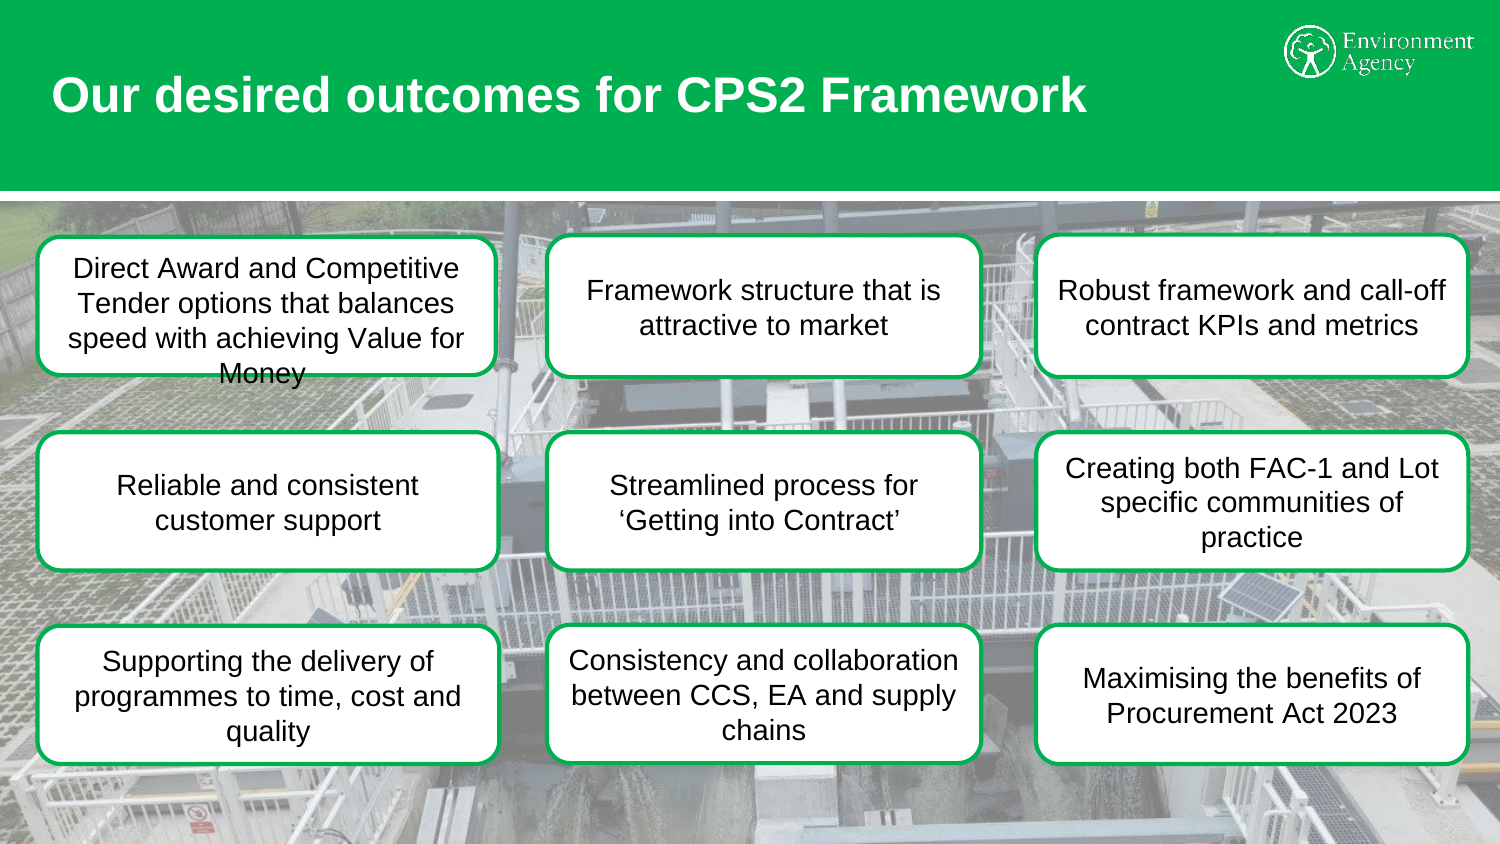

# Our desired outcomes for CPS2 Framework
Robust framework and call-off contract KPIs and metrics
Framework structure that is attractive to market
Direct Award and Competitive Tender options that balances speed with achieving Value for Money
Reliable and consistent customer support
Streamlined process for ‘Getting into Contract’
Creating both FAC-1 and Lot specific communities of practice
Consistency and collaboration between CCS, EA and supply chains
Maximising the benefits of Procurement Act 2023
Supporting the delivery of programmes to time, cost and quality